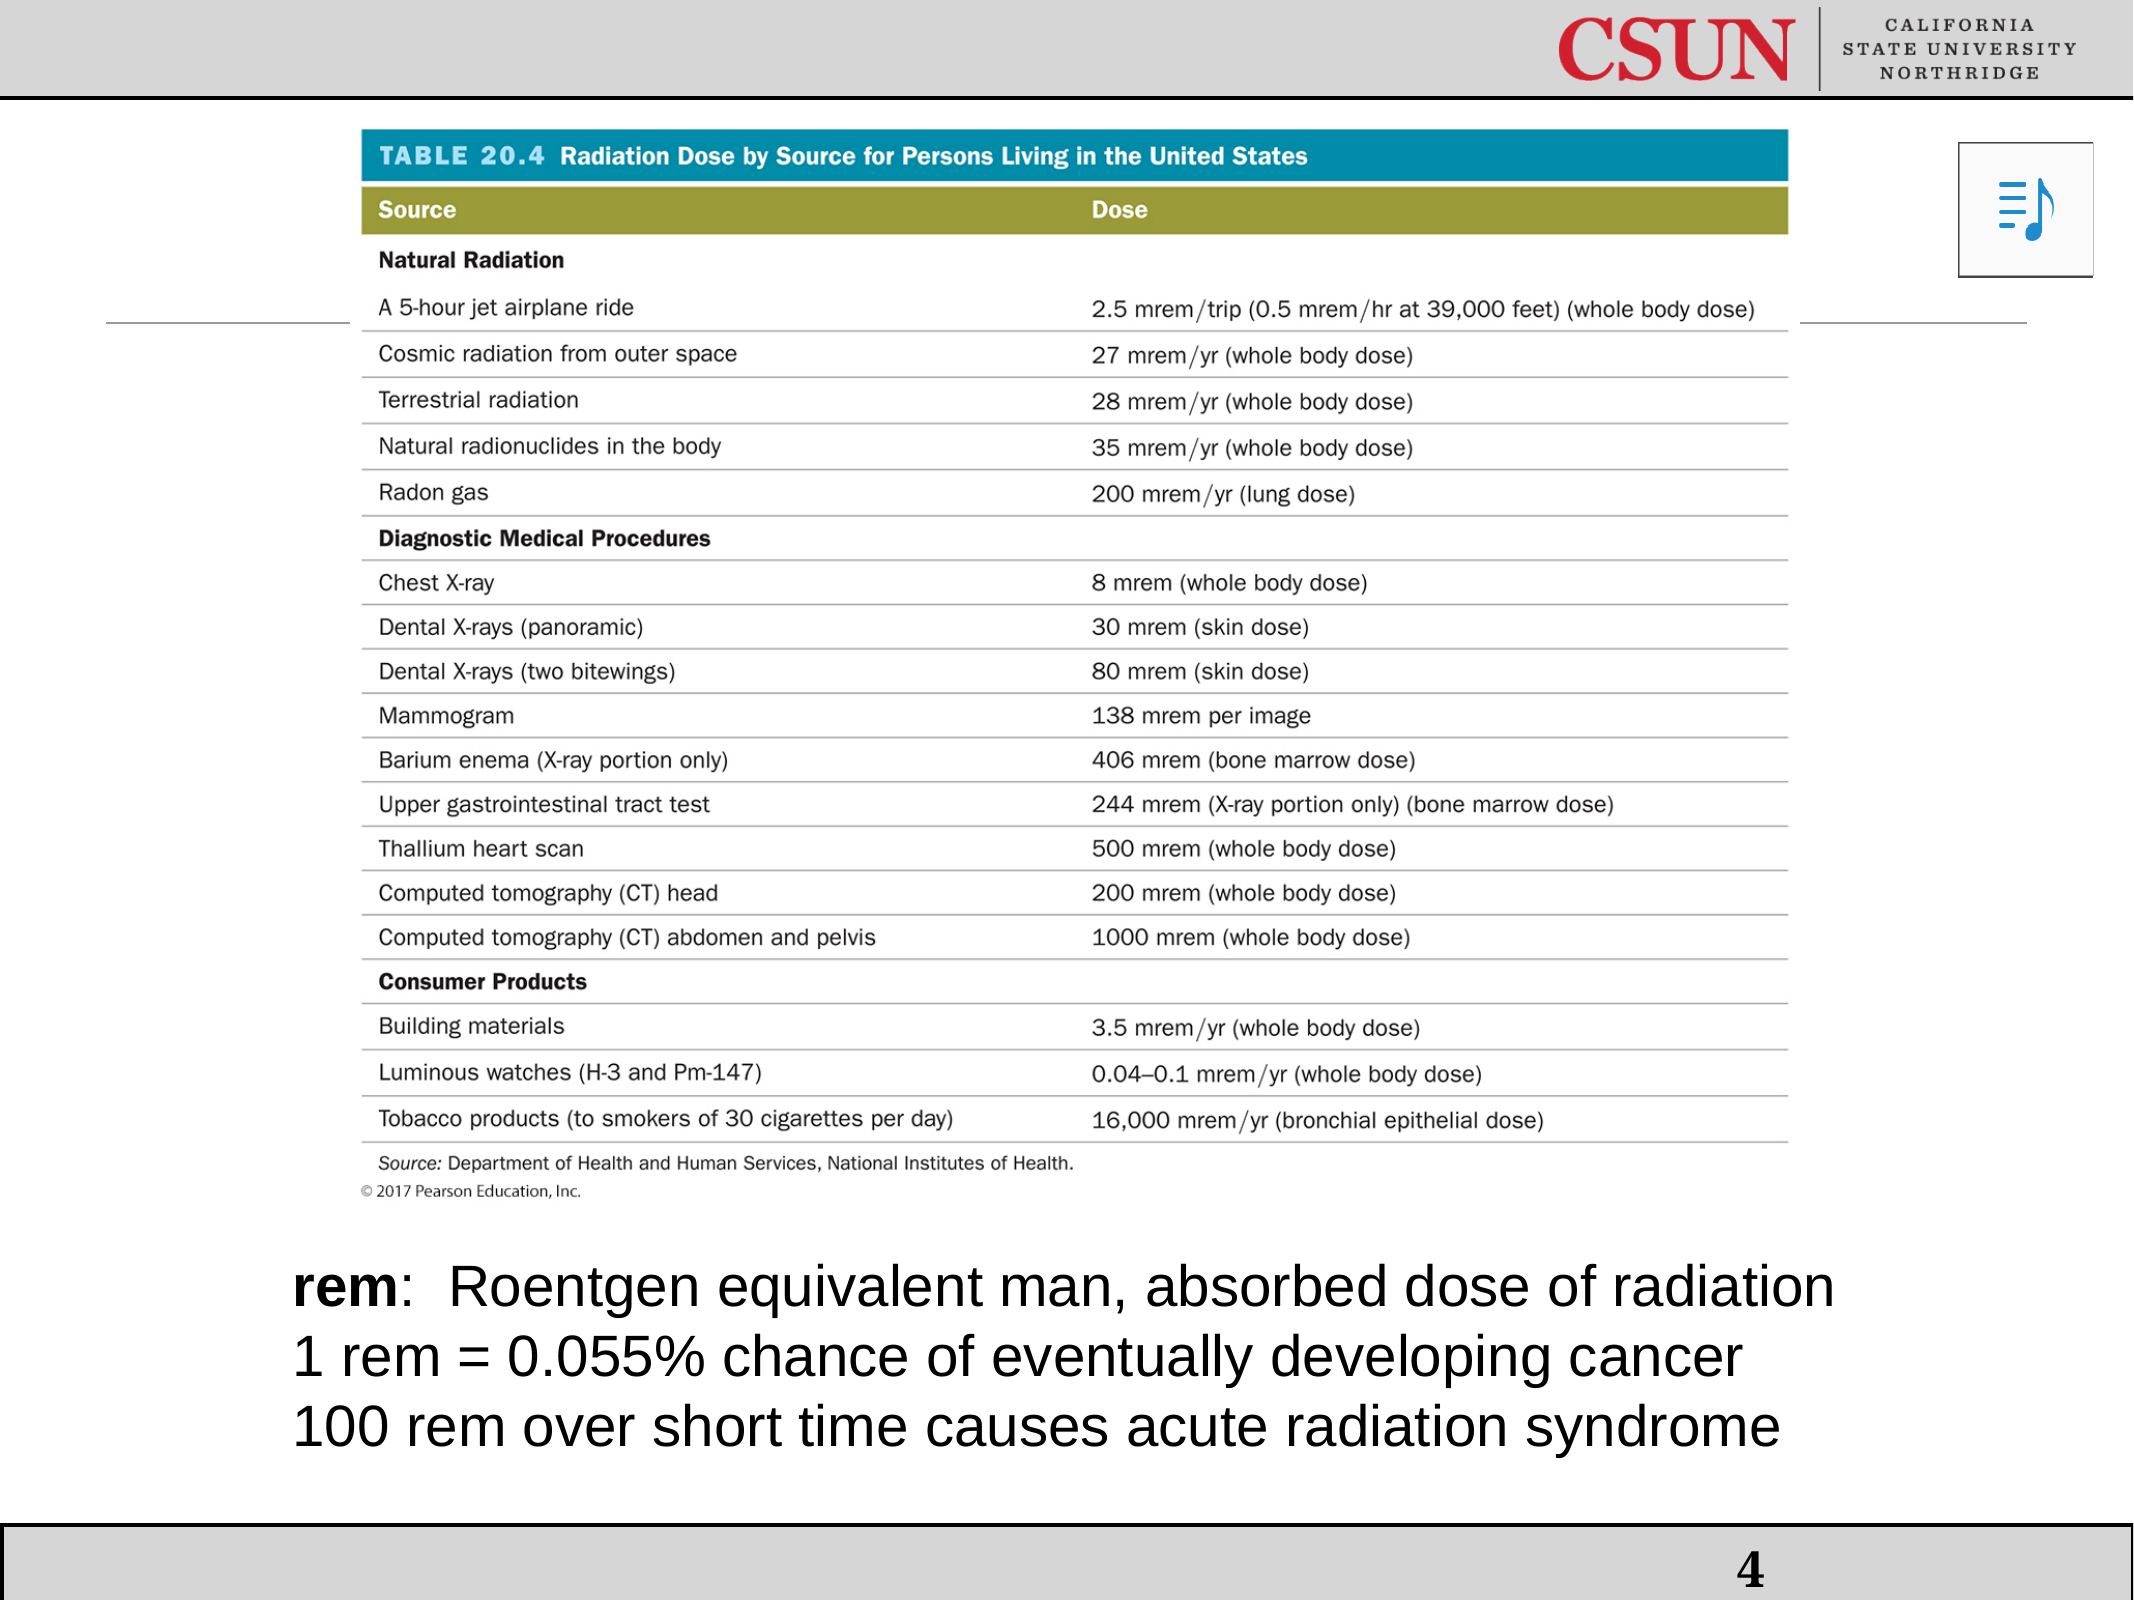

rem: Roentgen equivalent man, absorbed dose of radiation
1 rem = 0.055% chance of eventually developing cancer
100 rem over short time causes acute radiation syndrome
4